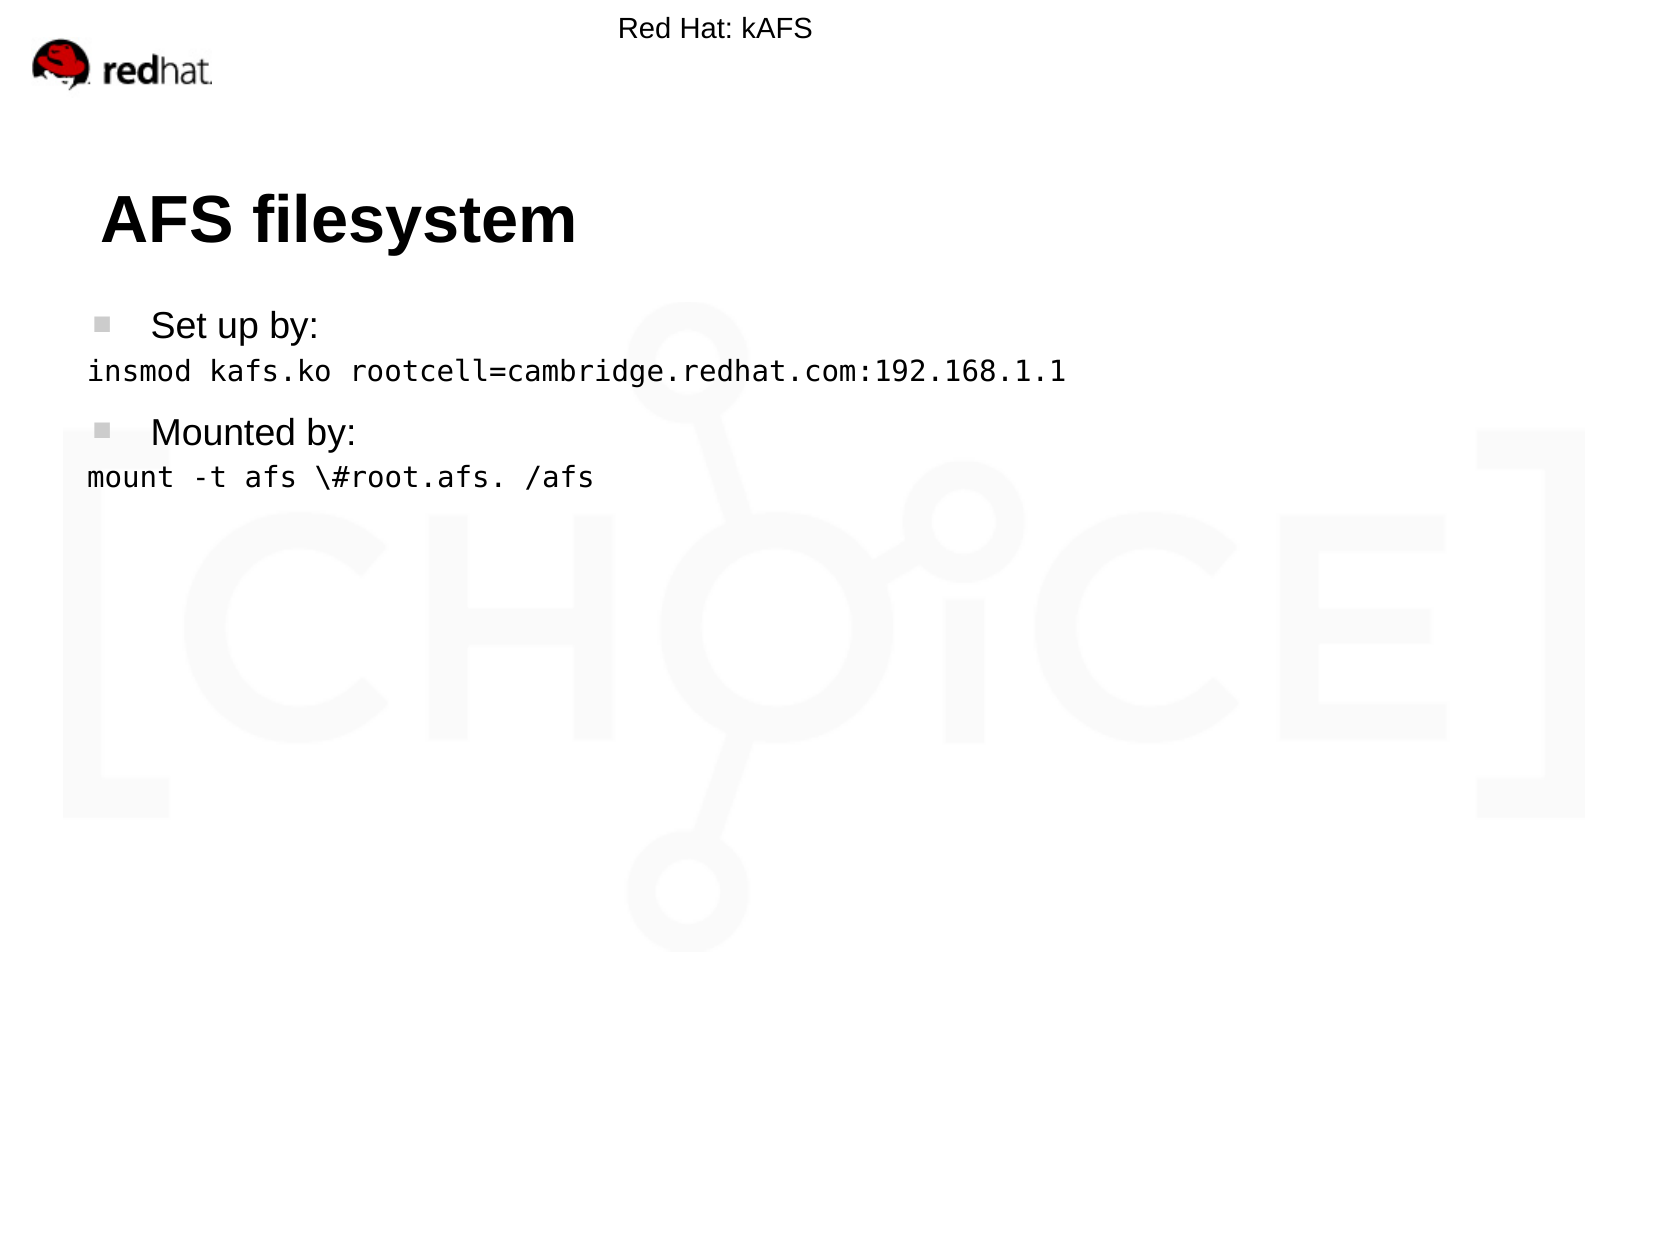

# AFS filesystem
Set up by:
insmod kafs.ko rootcell=cambridge.redhat.com:192.168.1.1
Mounted by:
mount -t afs \#root.afs. /afs